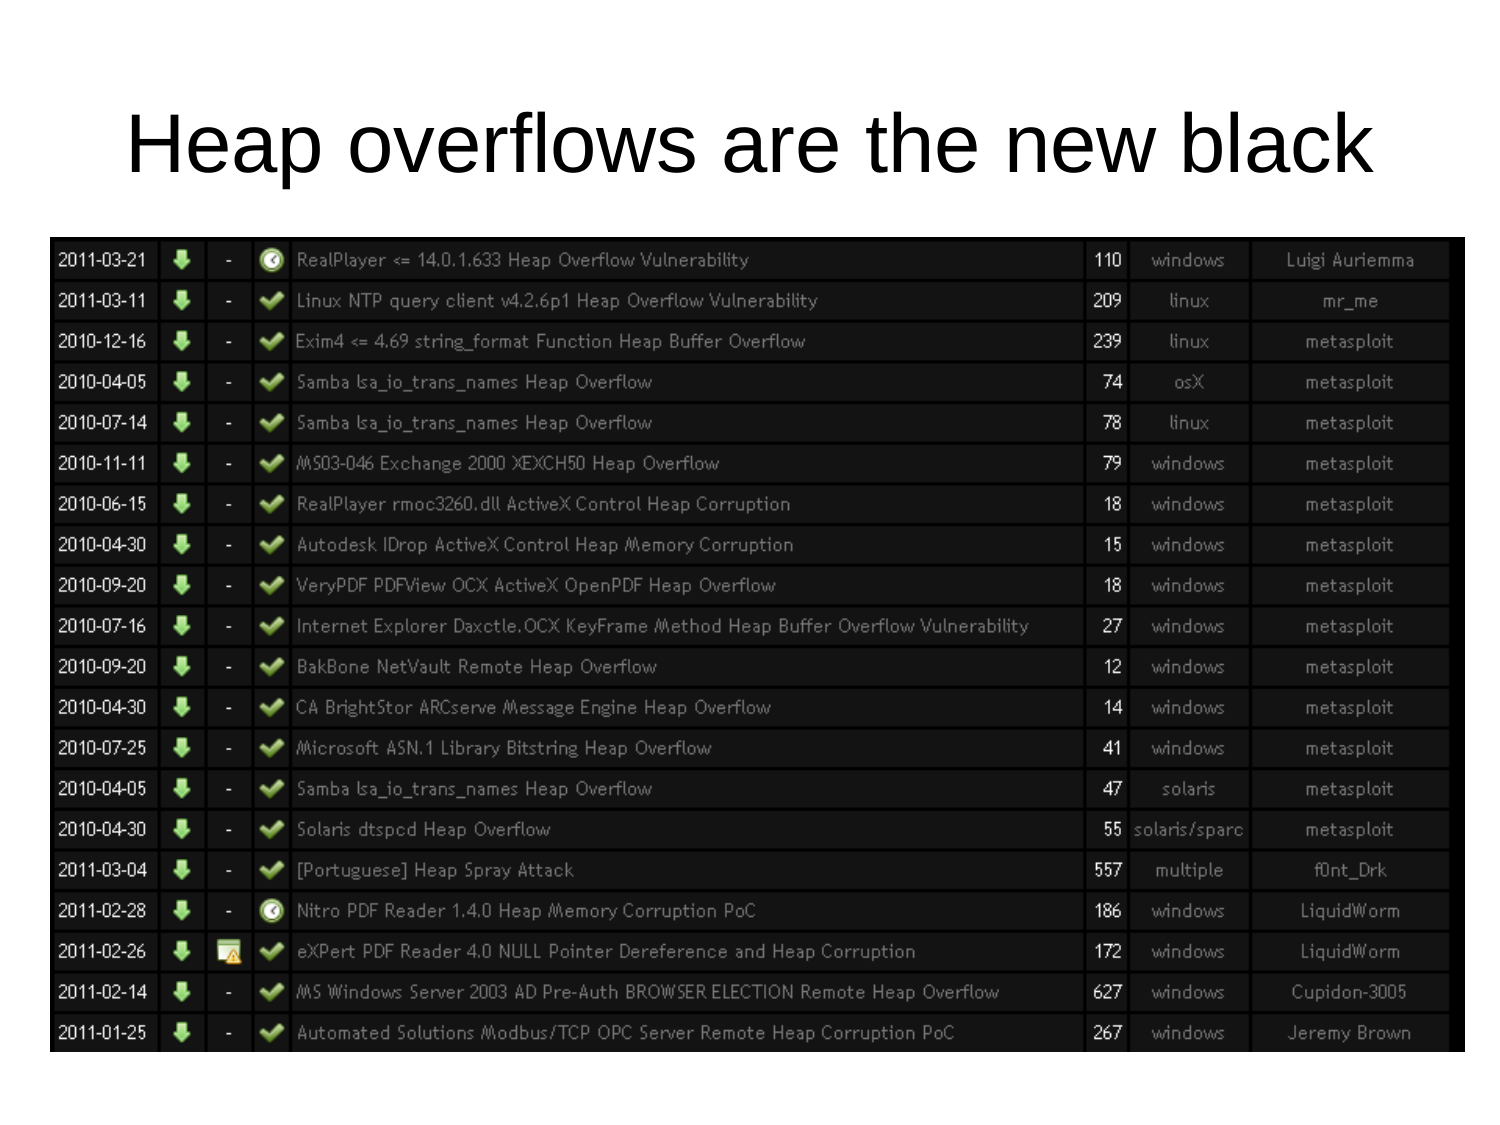

# Heap overflows are the new black